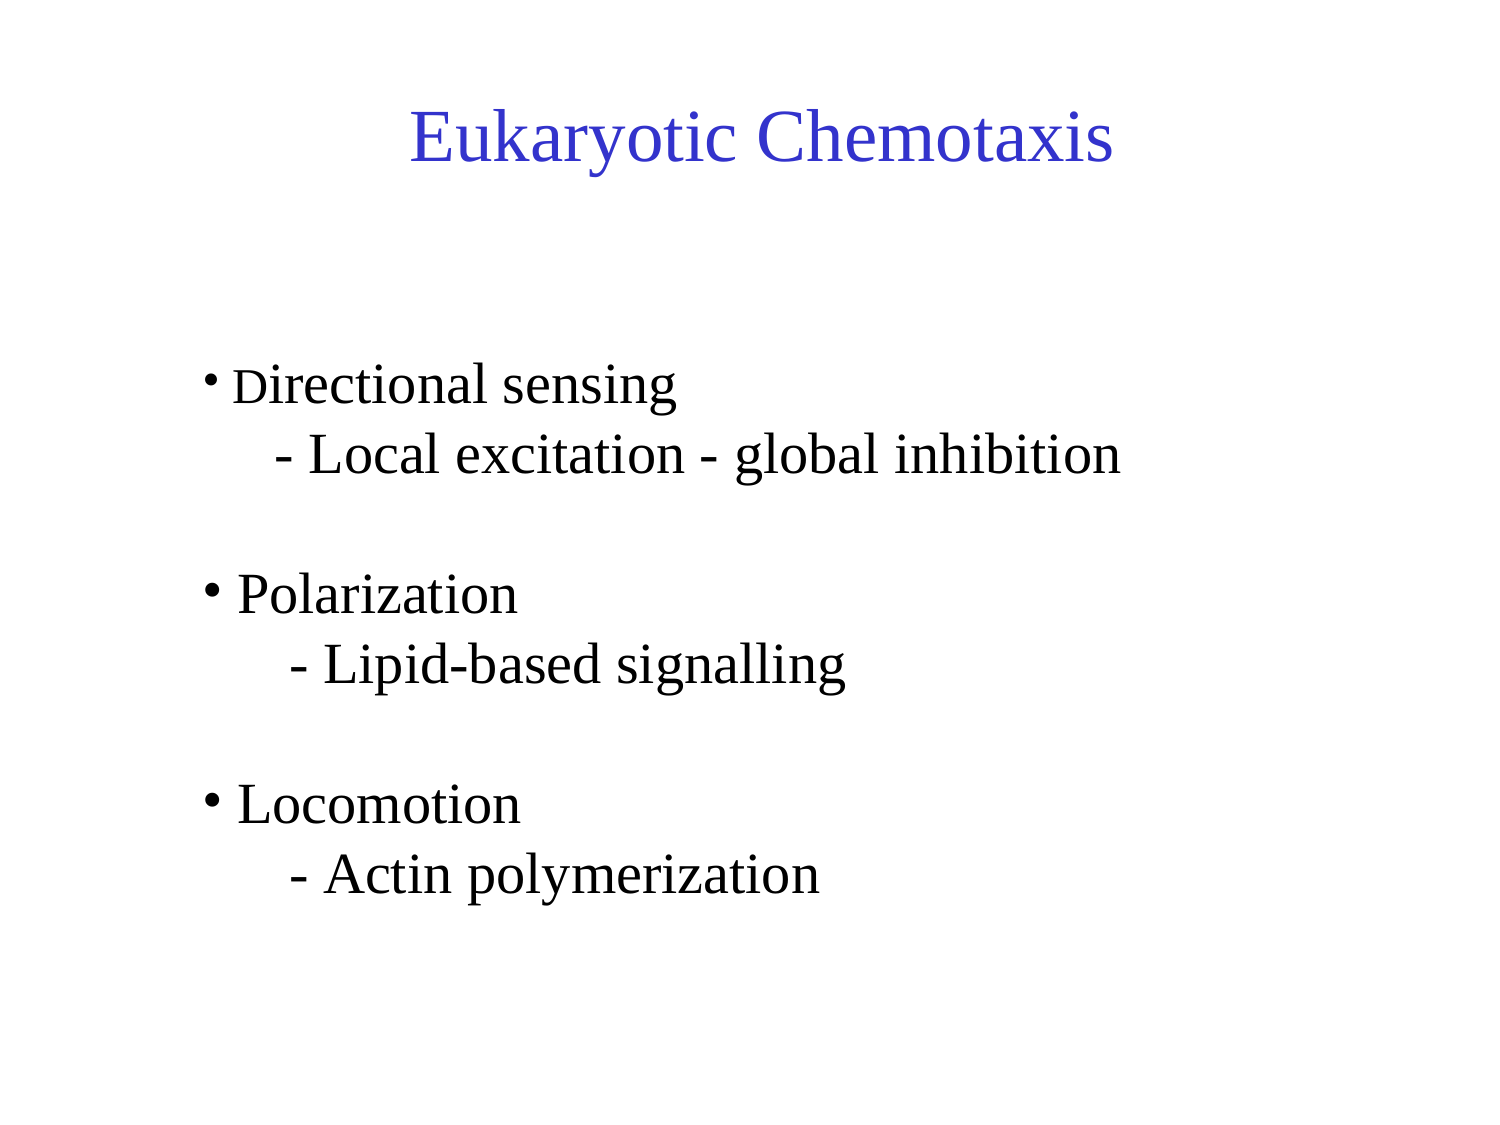

# Eukaryotic Chemotaxis
 Directional sensing
 - Local excitation - global inhibition
 Polarization
 - Lipid-based signalling
 Locomotion
 - Actin polymerization